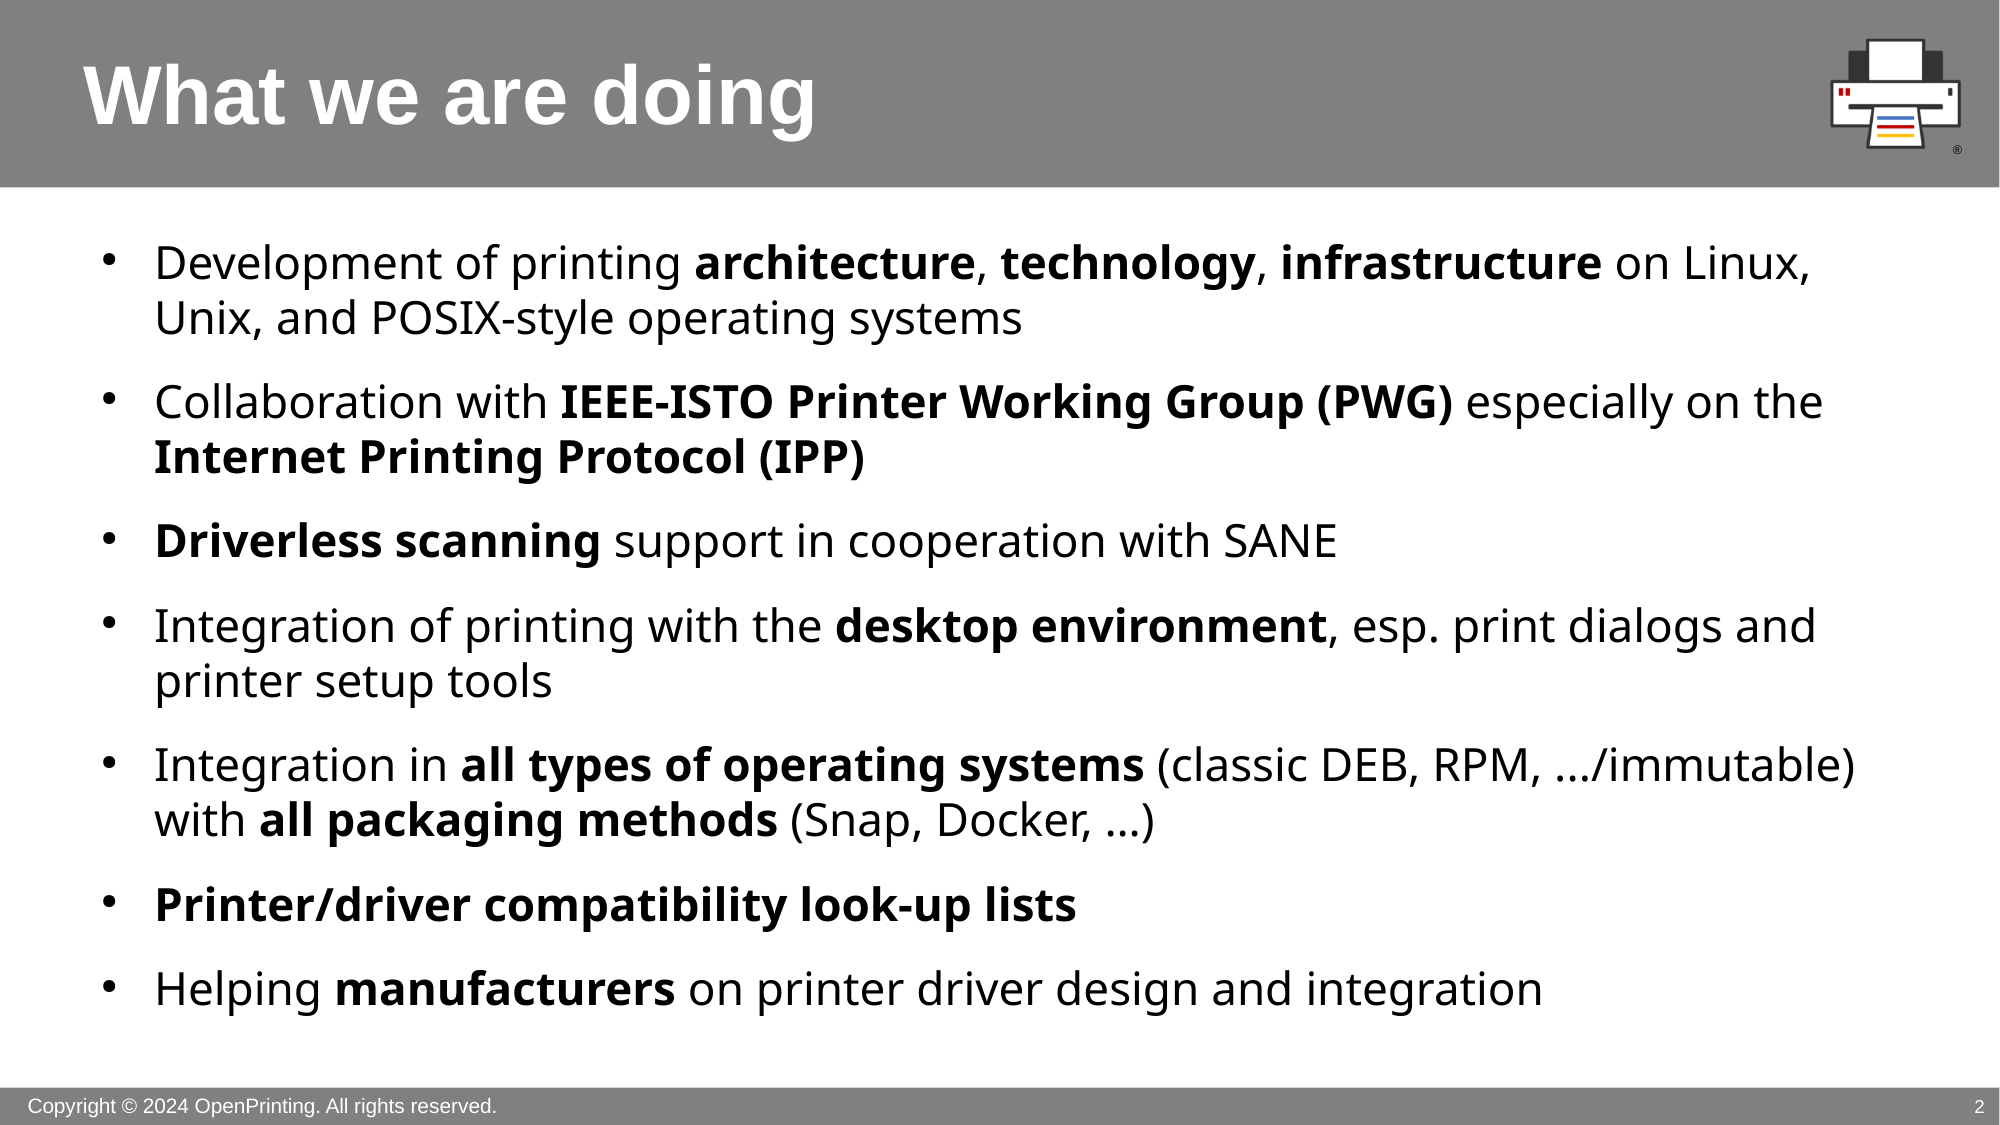

What we are doing
# Development of printing architecture, technology, infrastructure on Linux, Unix, and POSIX-style operating systems
Collaboration with IEEE-ISTO Printer Working Group (PWG) especially on the Internet Printing Protocol (IPP)
Driverless scanning support in cooperation with SANE
Integration of printing with the desktop environment, esp. print dialogs and printer setup tools
Integration in all types of operating systems (classic DEB, RPM, .../immutable) with all packaging methods (Snap, Docker, …)
Printer/driver compatibility look-up lists
Helping manufacturers on printer driver design and integration